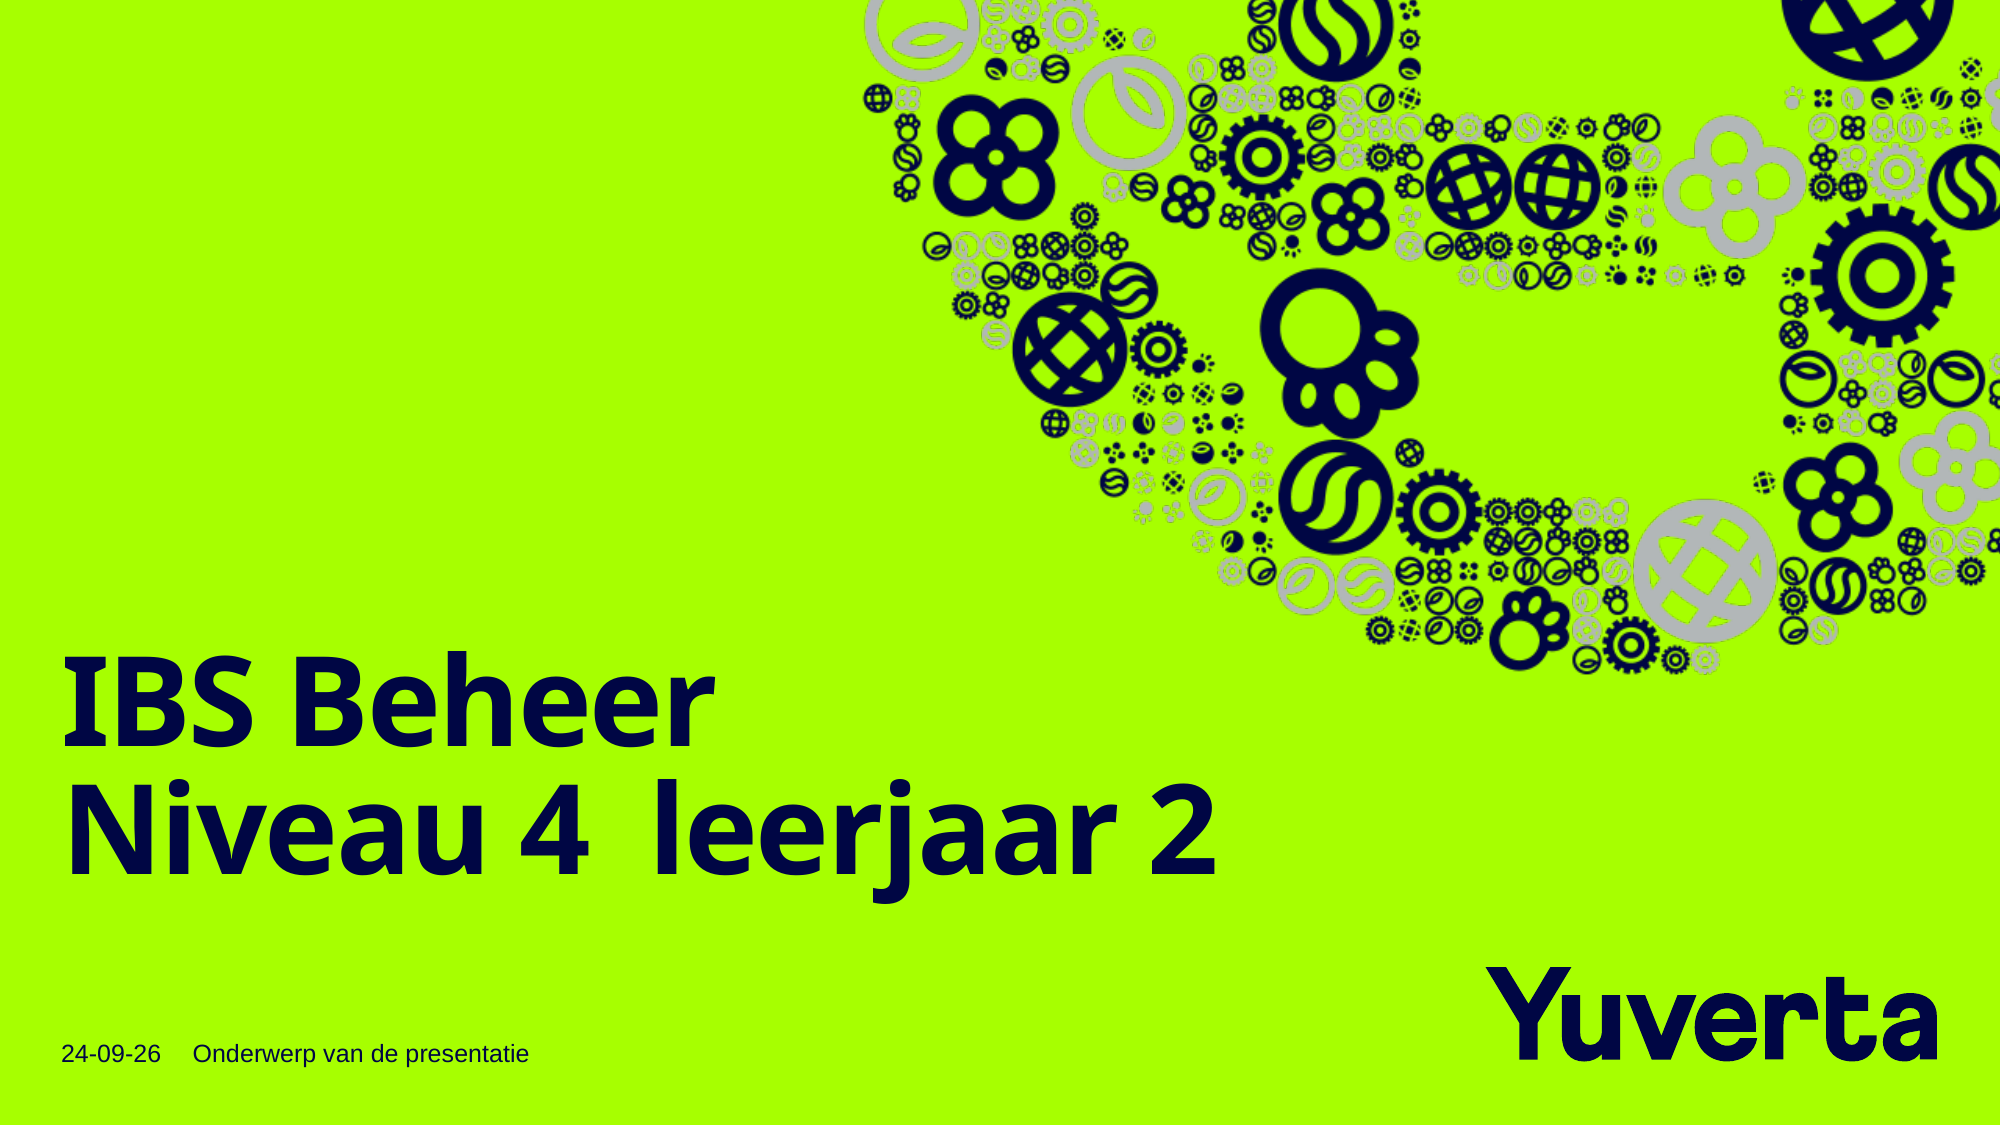

# IBS Beheer Niveau 4 leerjaar 2
Onderwerp van de presentatie